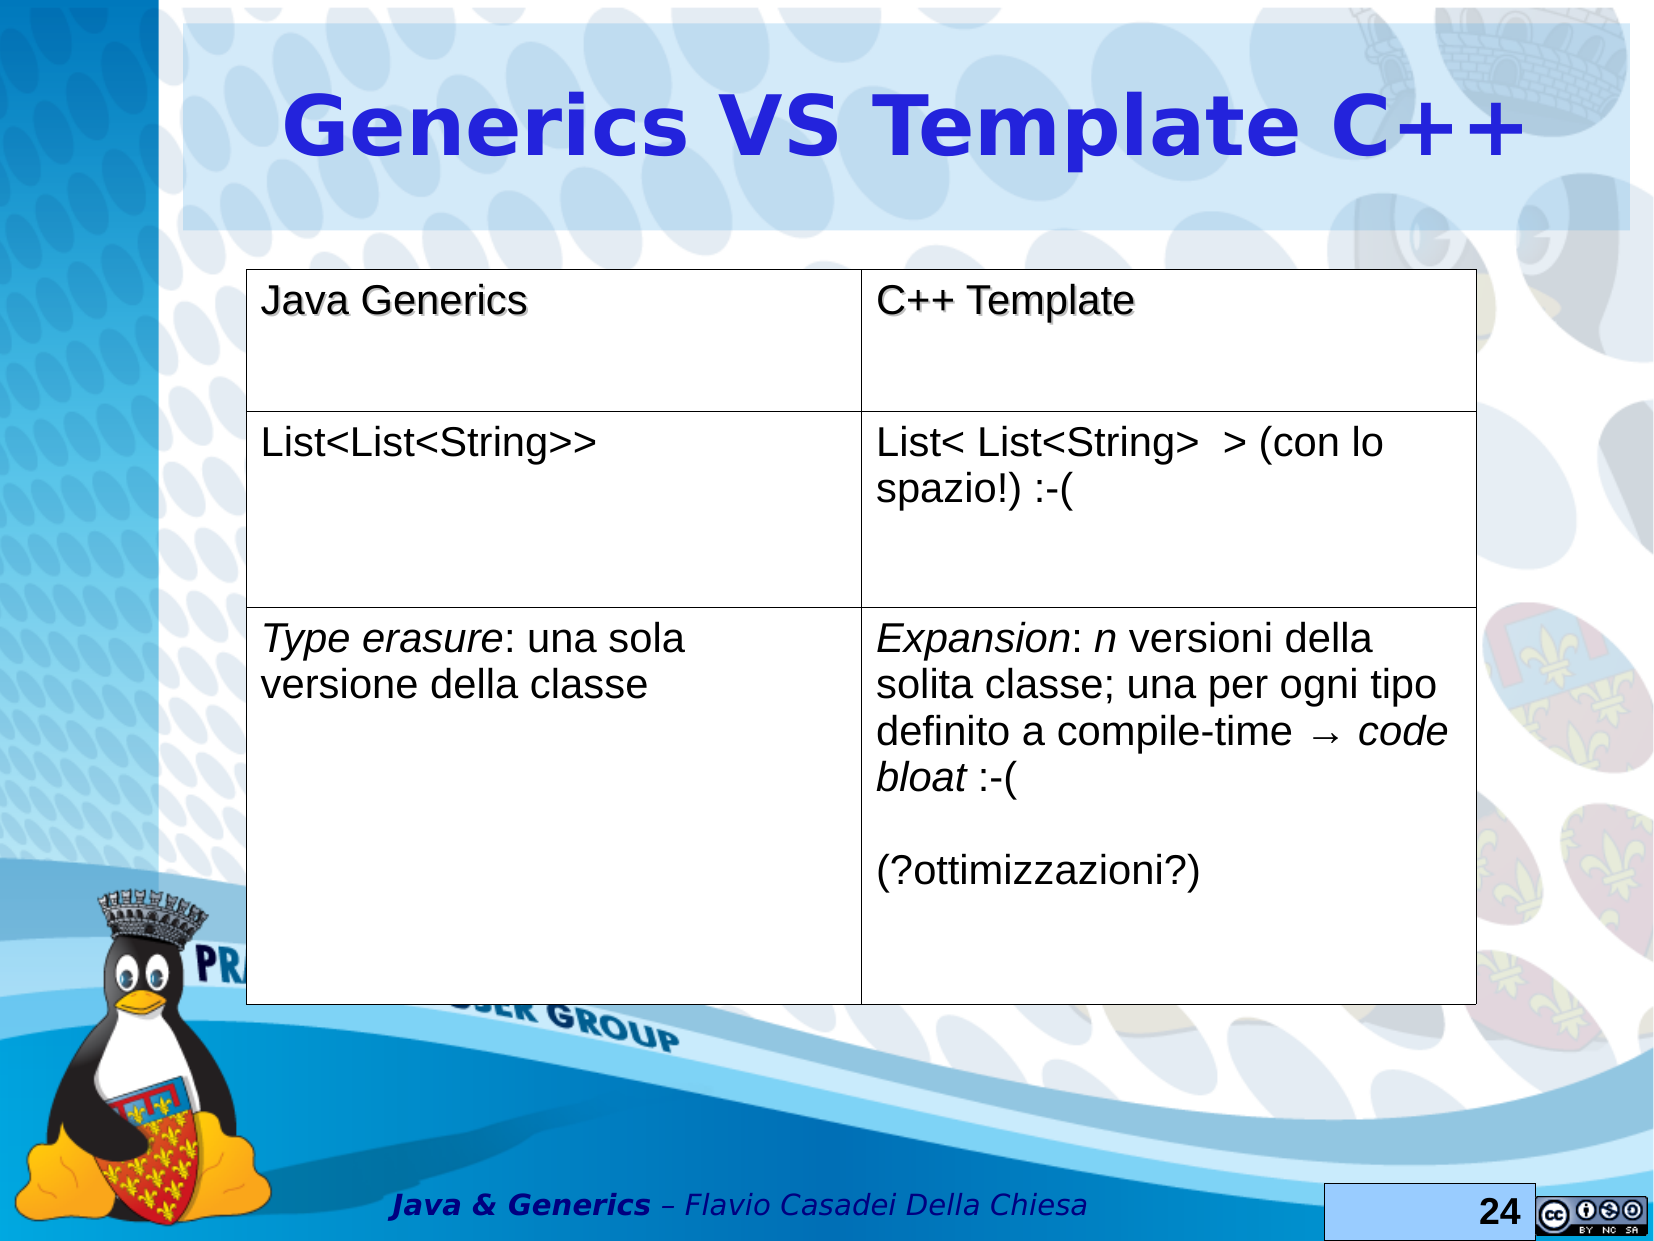

# Generics VS Template C++
| Java Generics | C++ Template |
| --- | --- |
| List<List<String>> | List< List<String> > (con lo spazio!) :-( |
| Type erasure: una sola versione della classe | Expansion: n versioni della solita classe; una per ogni tipo definito a compile-time → code bloat :-( (?ottimizzazioni?) |